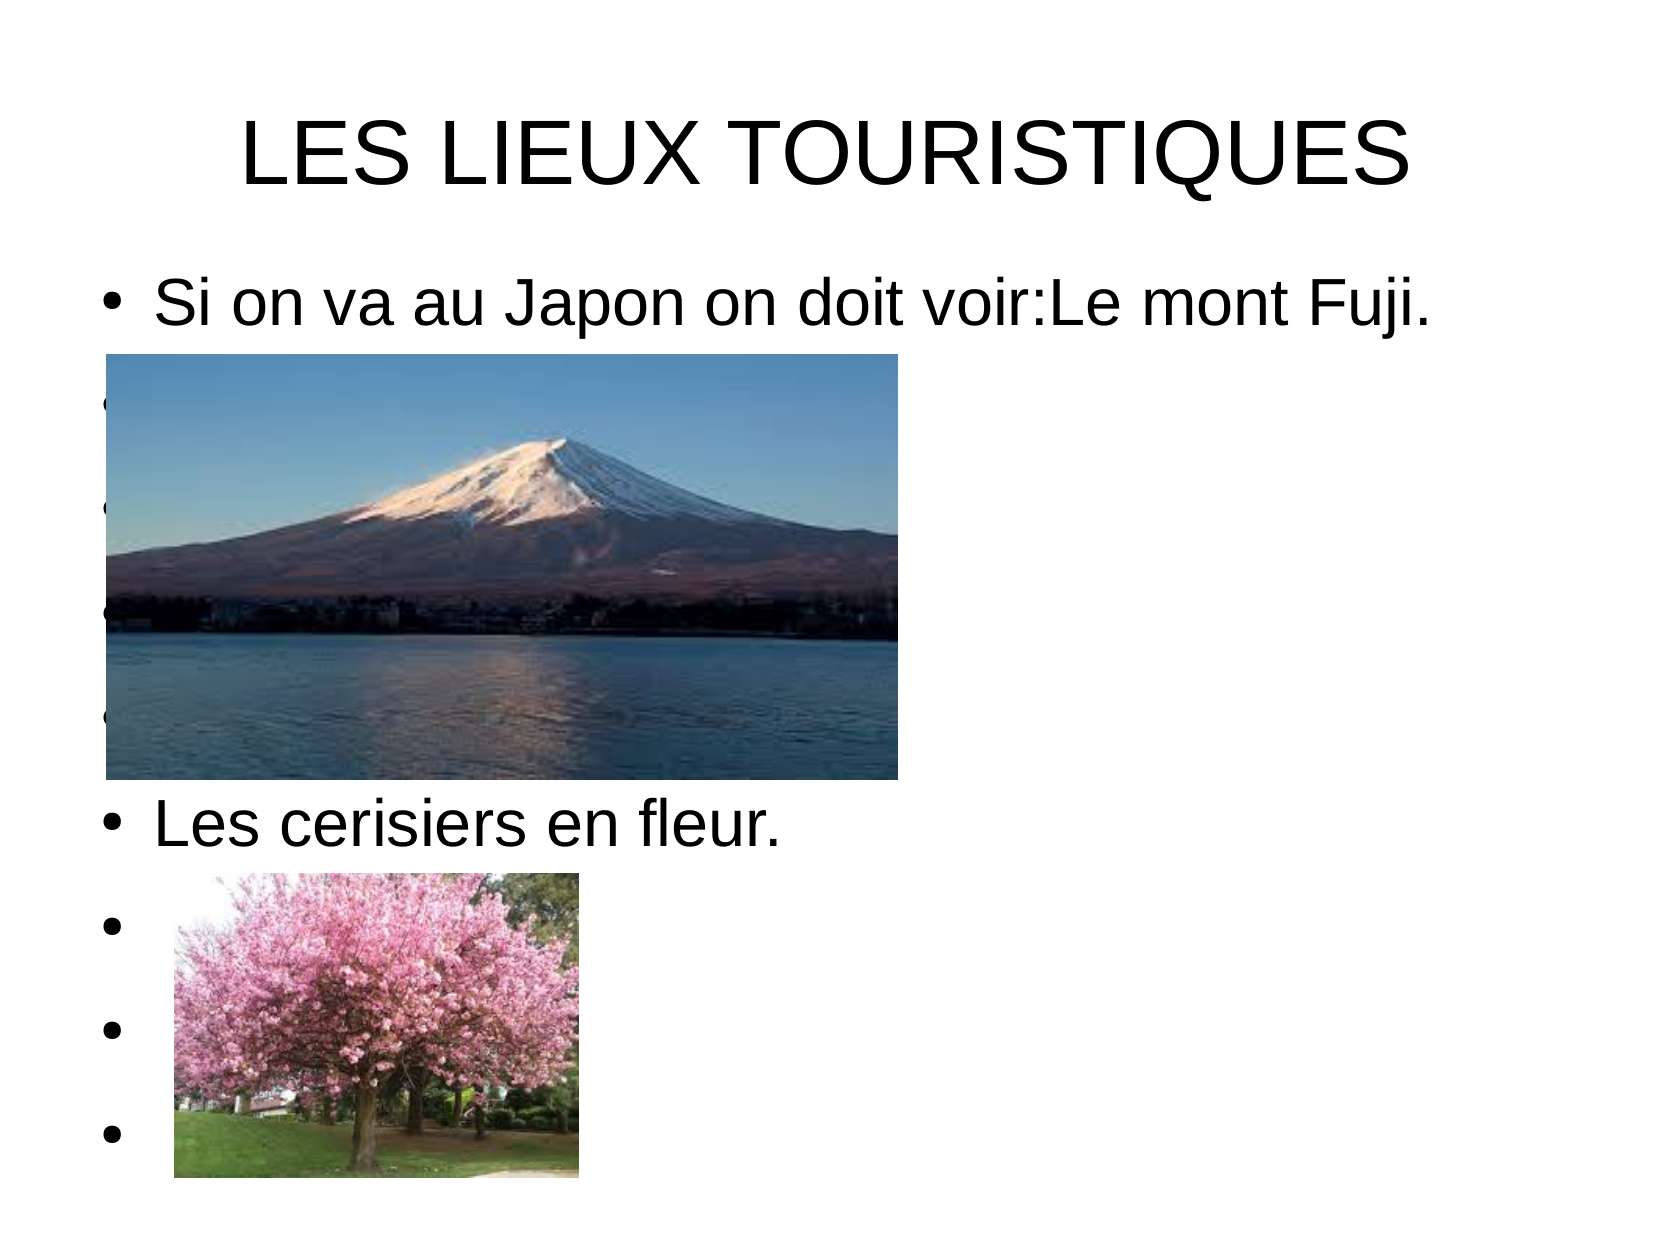

# LES LIEUX TOURISTIQUES
Si on va au Japon on doit voir:Le mont Fuji.
Les cerisiers en fleur.